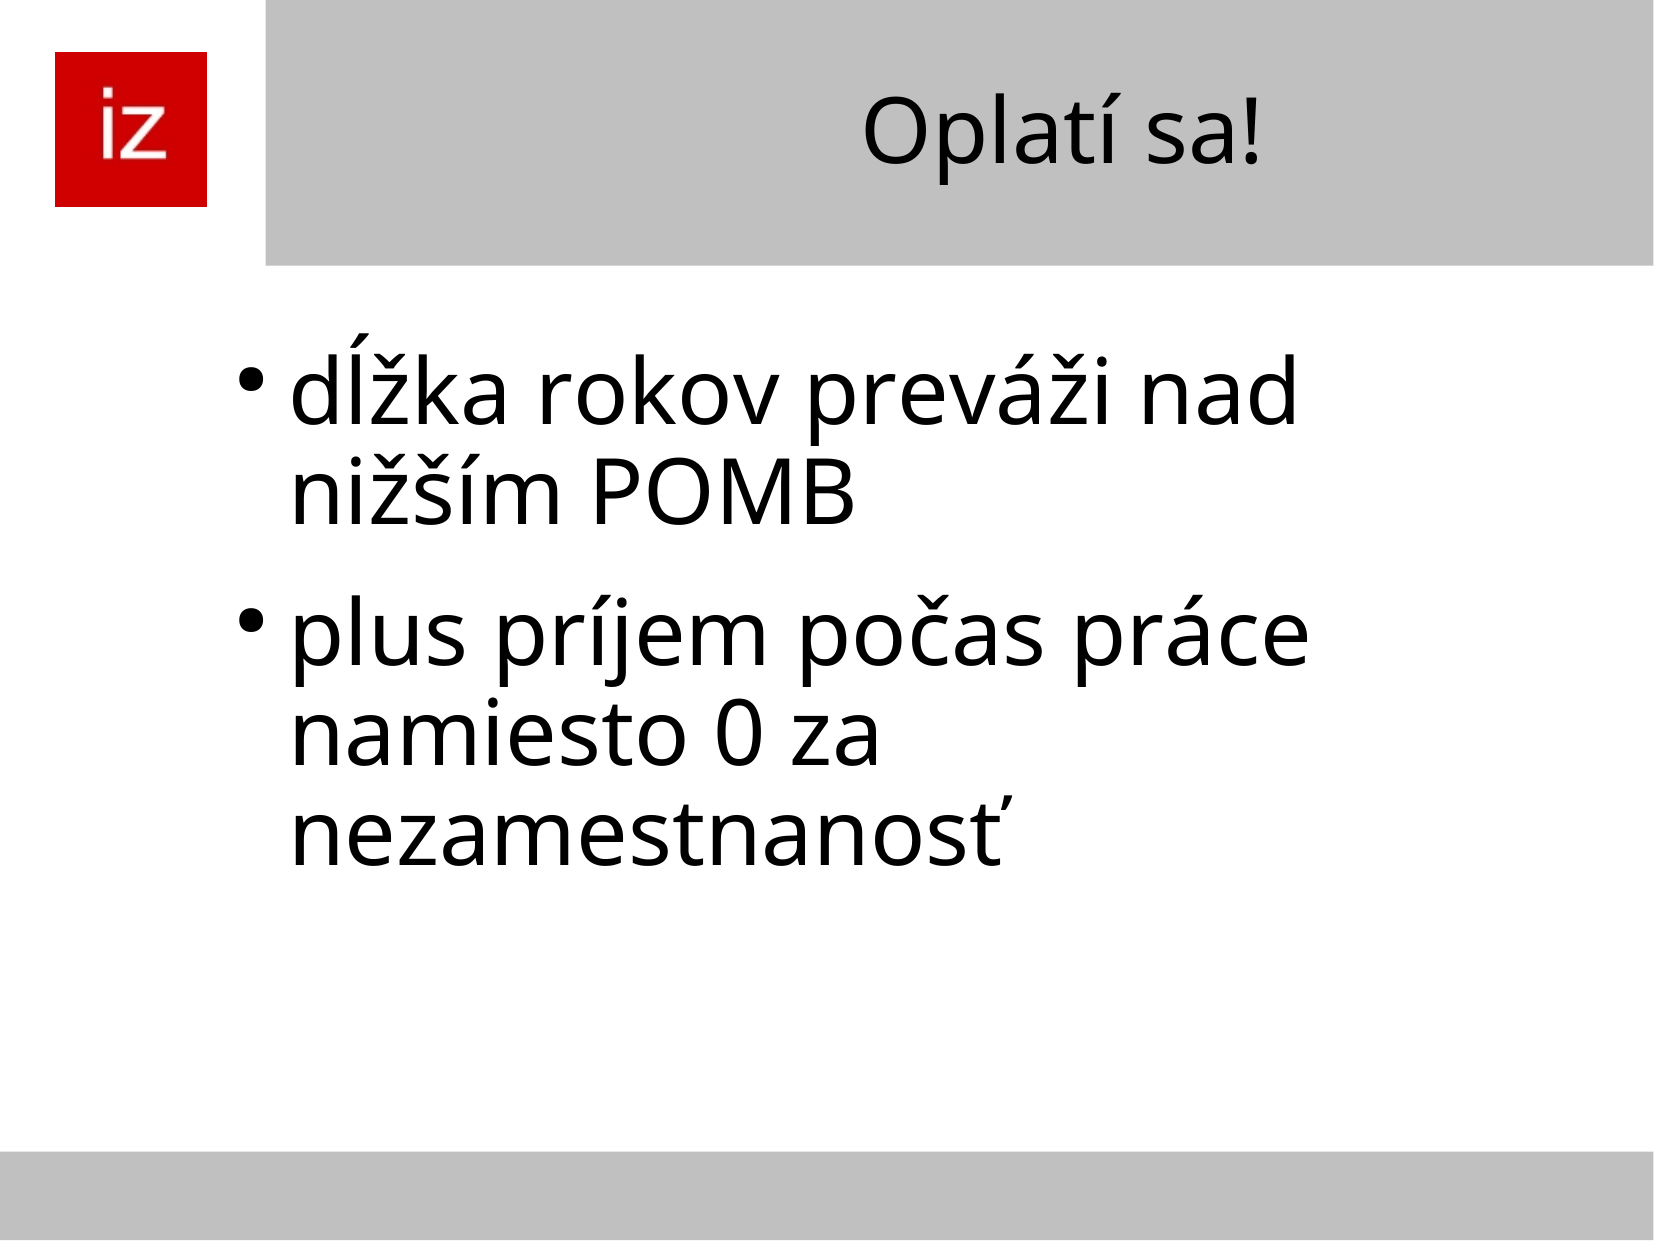

# Oplatí sa!
dĺžka rokov preváži nad nižším POMB
plus príjem počas práce namiesto 0 za nezamestnanosť